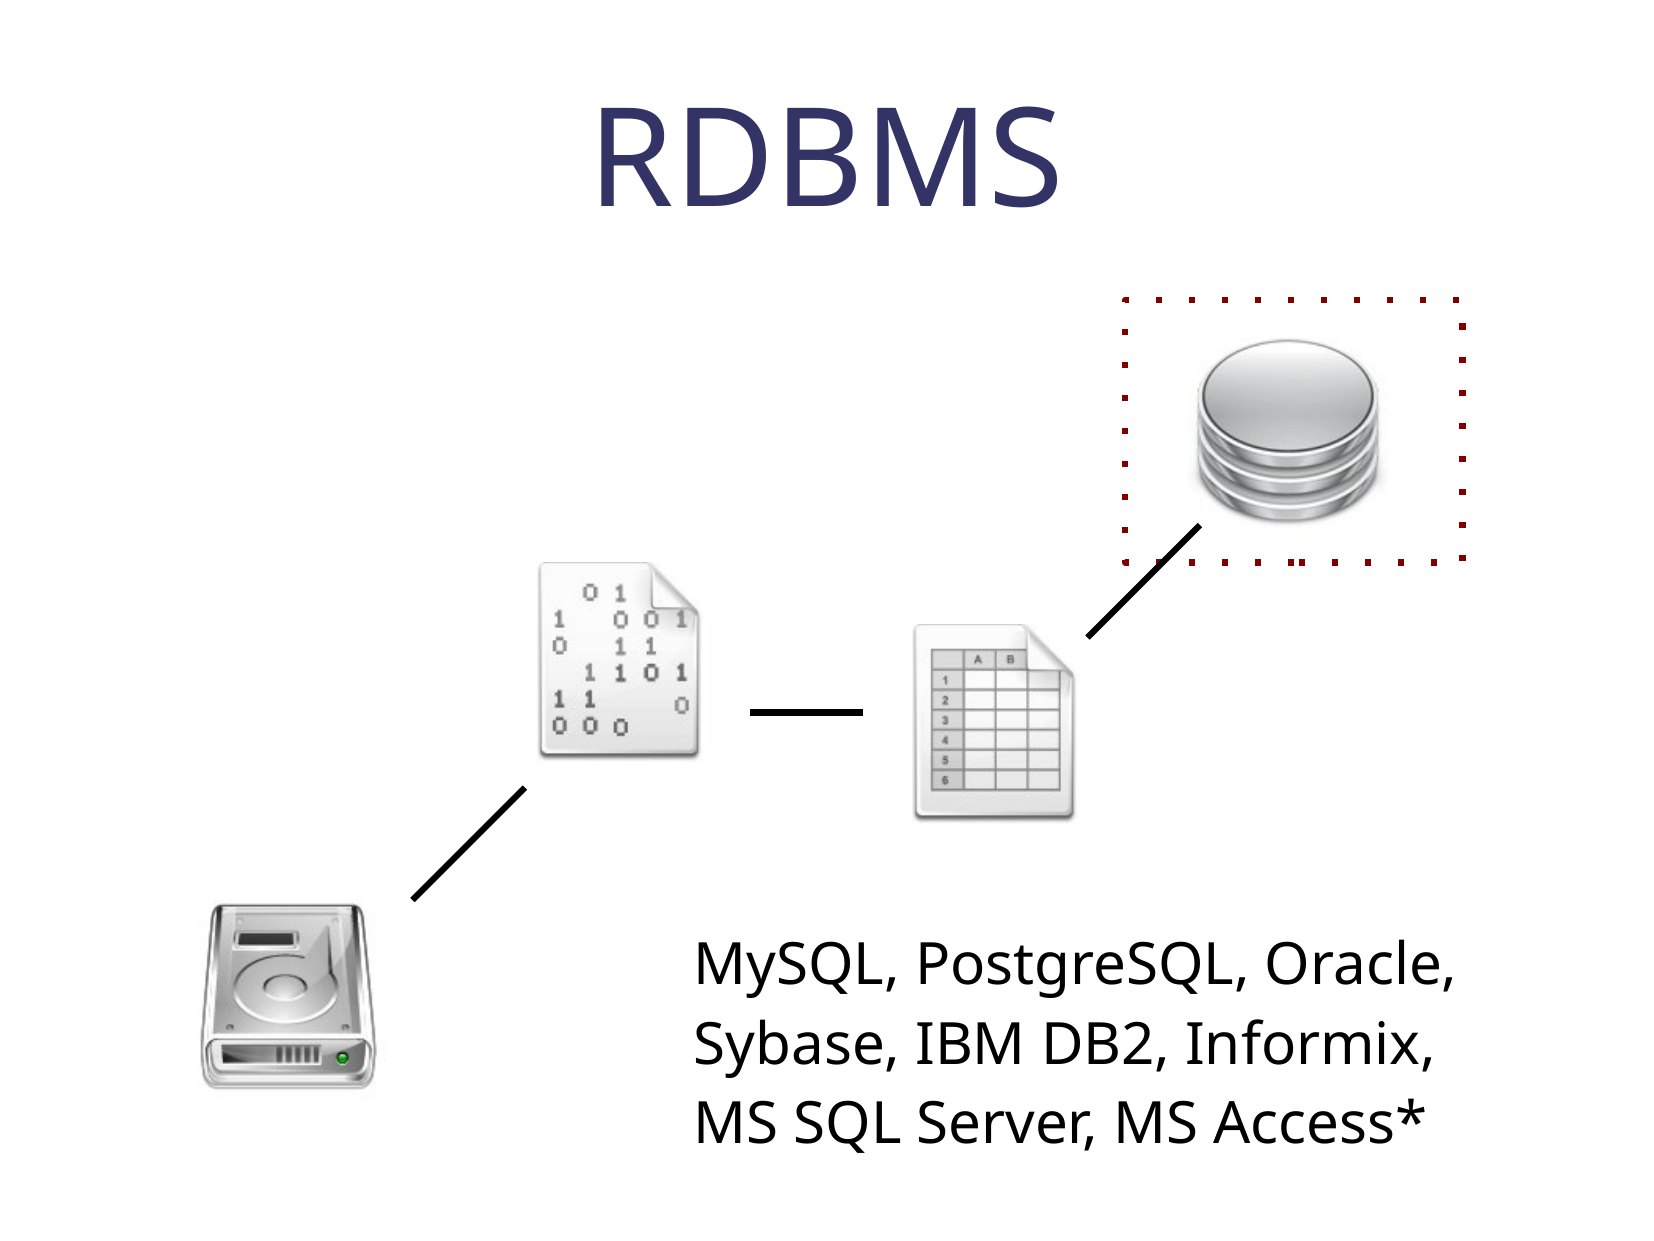

# RDBMS
MySQL, PostgreSQL, Oracle, Sybase, IBM DB2, Informix,
MS SQL Server, MS Access*